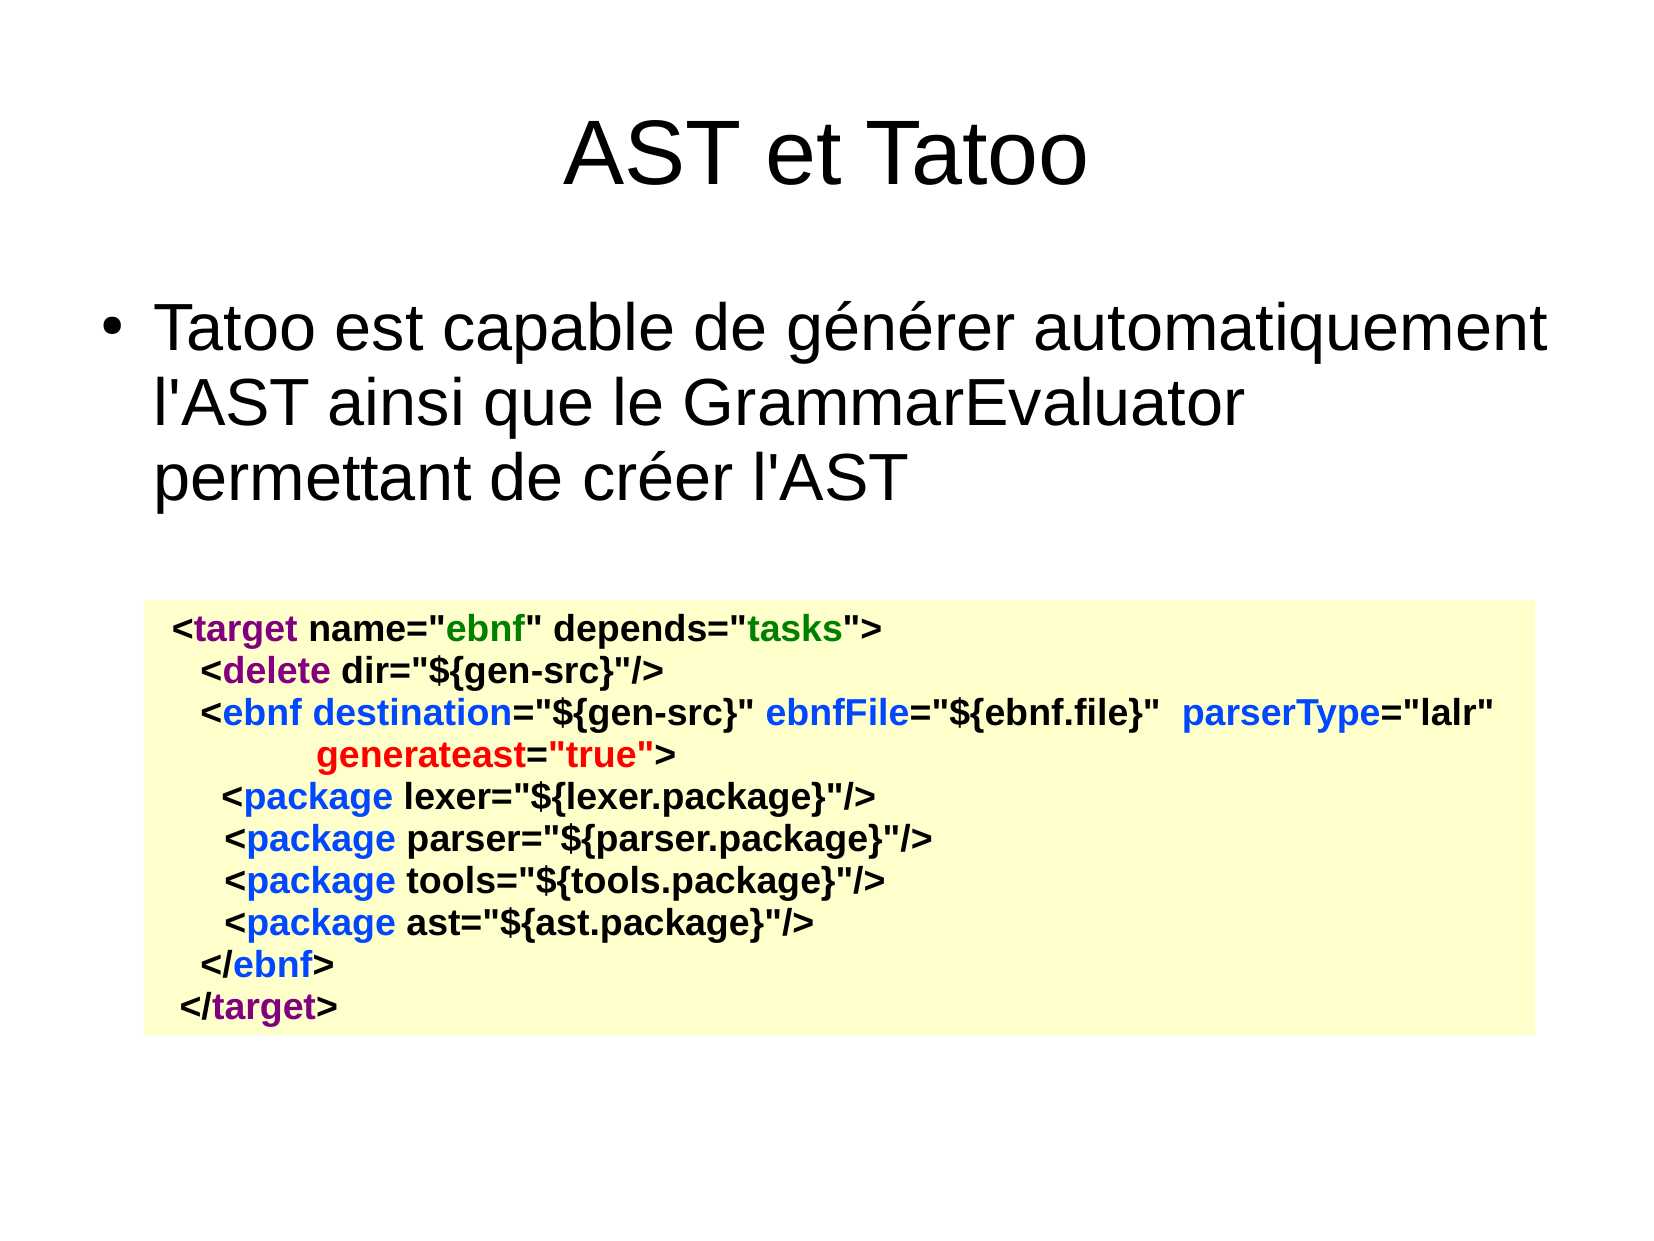

# AST et Tatoo
Tatoo est capable de générer automatiquement l'AST ainsi que le GrammarEvaluator permettant de créer l'AST
<target name="ebnf" depends="tasks">
 <delete dir="${gen-src}"/>
 <ebnf destination="${gen-src}" ebnfFile="${ebnf.file}" parserType="lalr"
 generateast="true">
 <package lexer="${lexer.package}"/>
 <package parser="${parser.package}"/>
 <package tools="${tools.package}"/>
 <package ast="${ast.package}"/>
 </ebnf>
 </target>